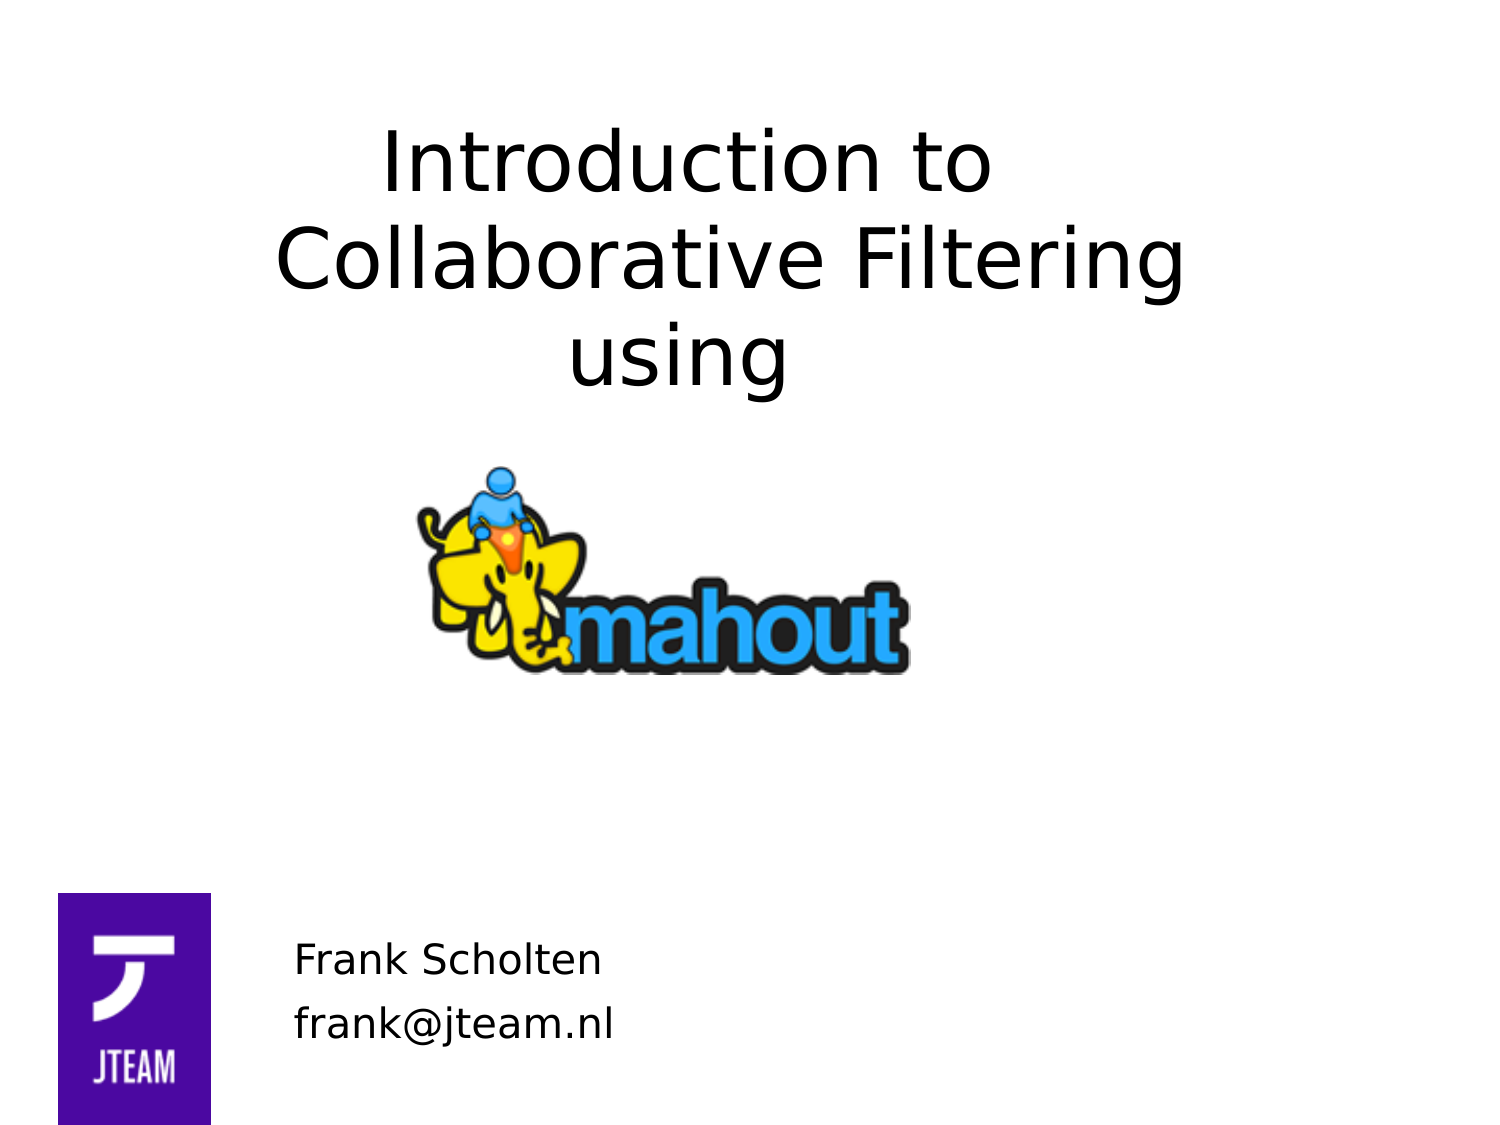

Introduction to
Collaborative Filtering
 using
# Frank Scholten
frank@jteam.nl